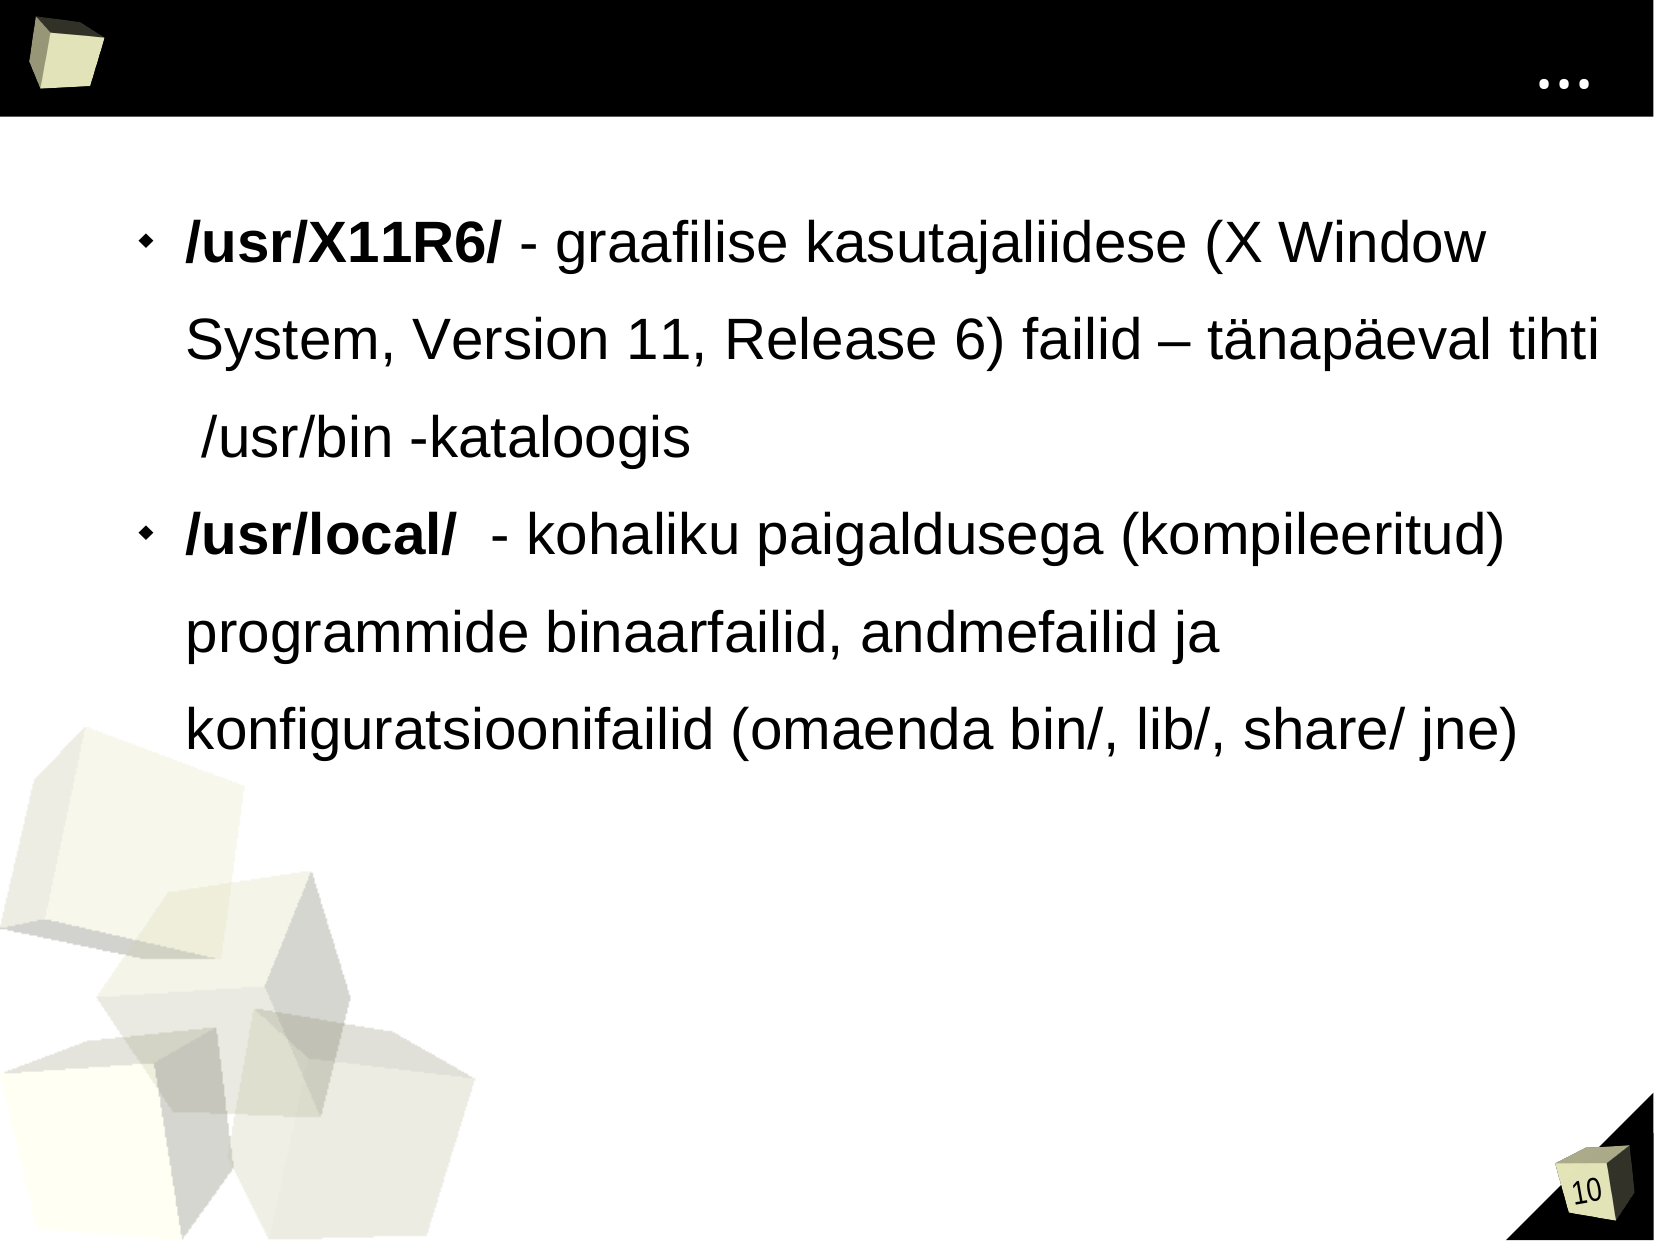

# ...
/usr/X11R6/ - graafilise kasutajaliidese (X Window System, Version 11, Release 6) failid – tänapäeval tihti /usr/bin -kataloogis
/usr/local/ - kohaliku paigaldusega (kompileeritud) programmide binaarfailid, andmefailid ja konfiguratsioonifailid (omaenda bin/, lib/, share/ jne)